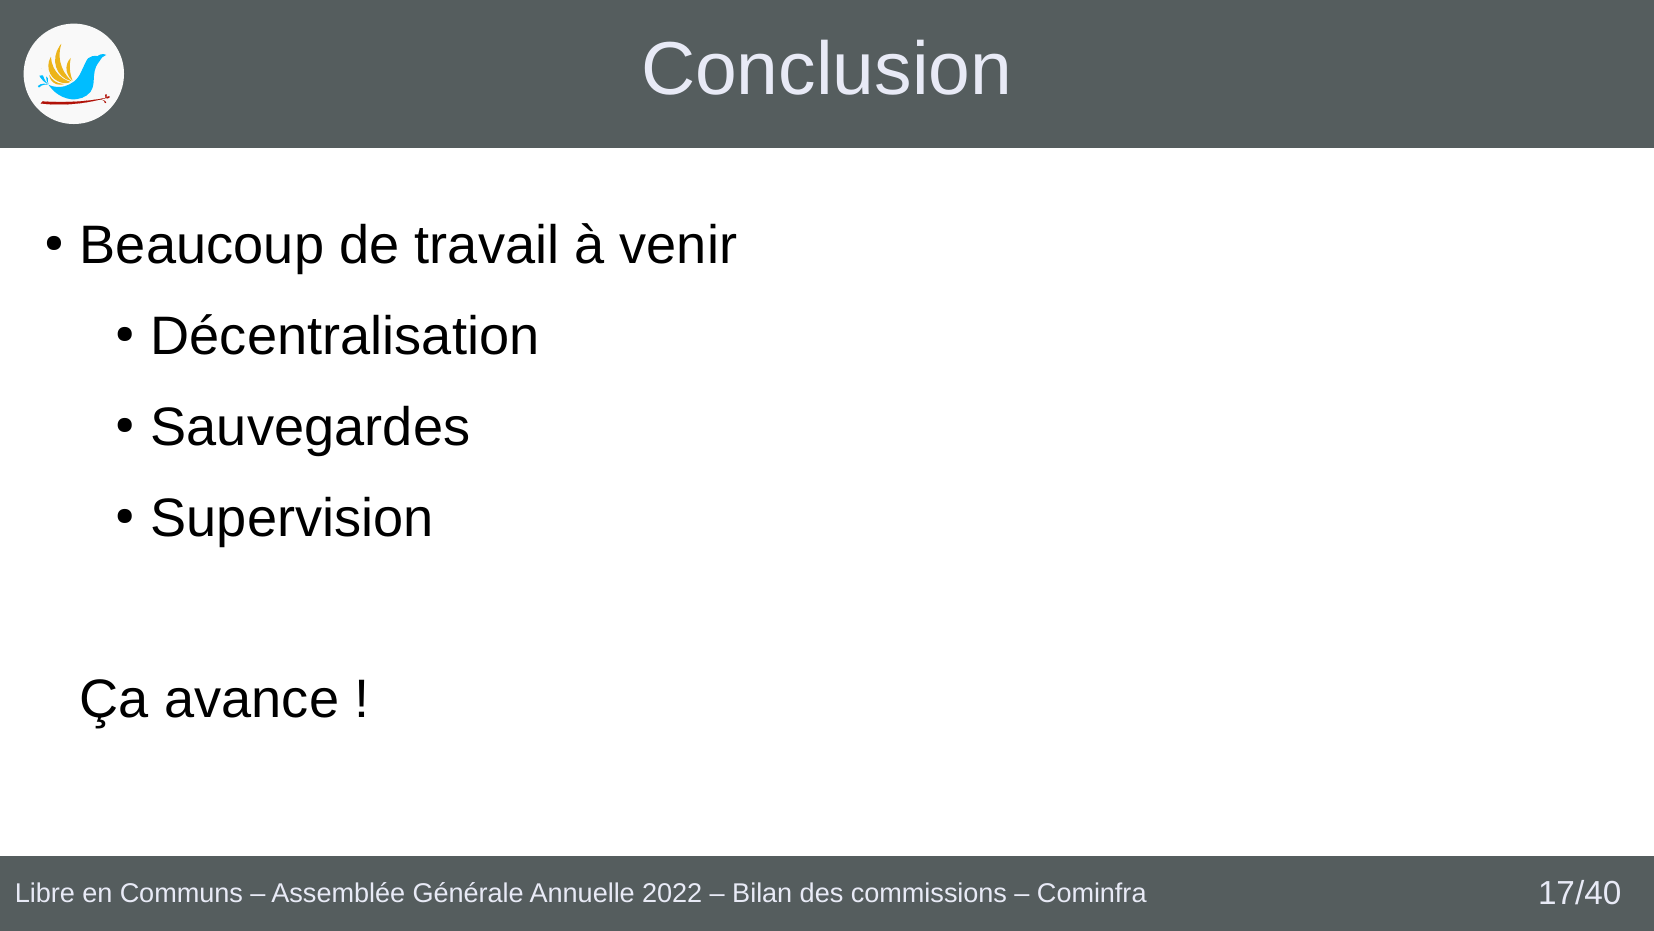

Conclusion
Beaucoup de travail à venir
Décentralisation
Sauvegardes
Supervision
Ça avance !
Libre en Communs – Assemblée Générale Annuelle 2022 – Bilan des commissions – Cominfra